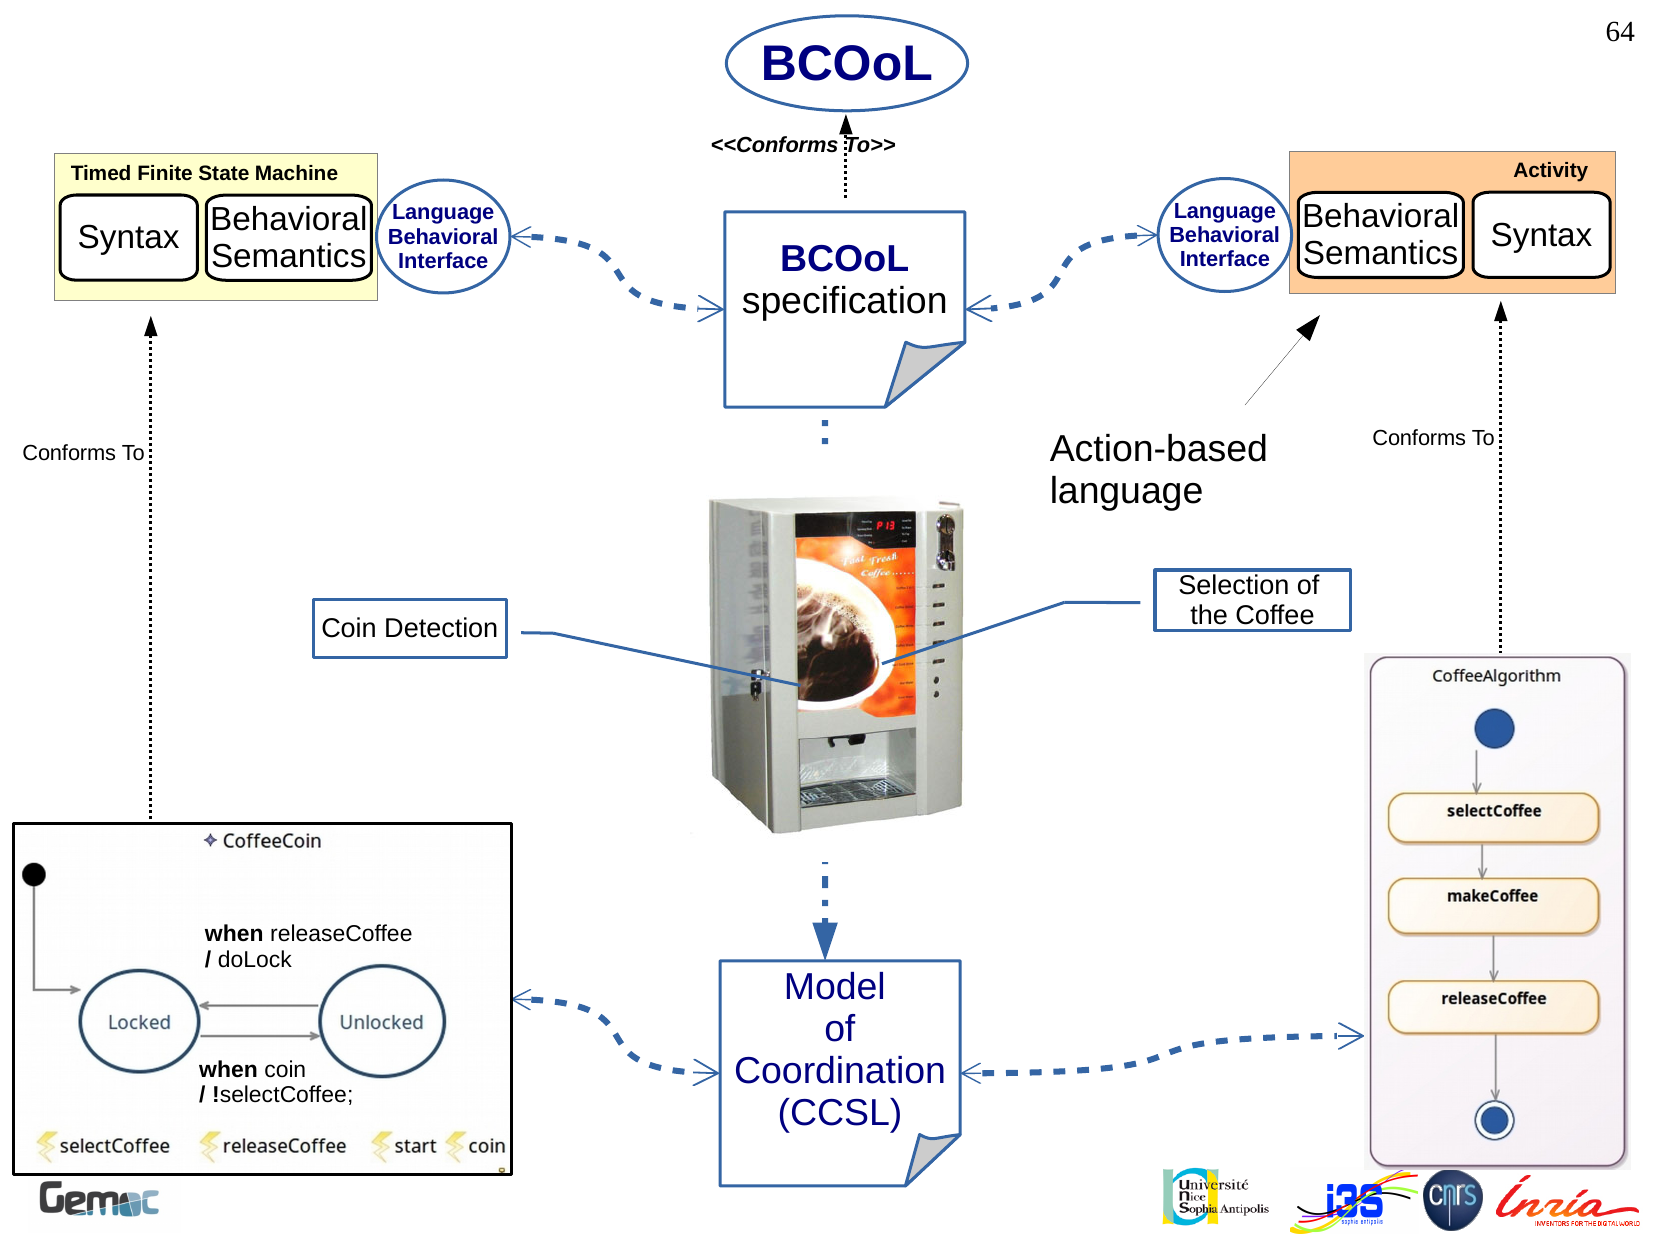

64
BCOoL
<<Conforms To>>
Activity
Timed Finite State Machine
Language
Behavioral
Interface
Language
Behavioral
Interface
Behavioral
Semantics
Syntax
Syntax
Behavioral
Semantics
BCOoL
specification
Conforms To
Conforms To
synthesizes
Action-based
language
Selection of
the Coffee
Coin Detection
when releaseCoffee
/ doLock
Model 2
Model 1
Model 1
Model
of
Coordination
(CCSL)
when coin
/ !selectCoffee;
Language 2
Language 2
Language 2
Language 2
Language 2
Language 2
 generates
 generates
 generates
 generates
 generates
 generates
Conforms to
Conforms to
Conforms to
Conforms to
Conforms to
Conforms to
System
Designer
System
Designer
System
Designer
System
Designer
System
Designer
System
Designer
defines
defines
defines
defines
defines
defines
Model 1
Model 2
Model 3
Model 1
Model 2
Model 3
Model 1
Model 2
Model 3
Model 1
Model 2
Model 3
Model 1
Model 2
Model 3
Model 1
Model 2
Model 3
 Coordination
/
Communication
 Coordination
/
Communication
 Coordination
/
Communication
 Coordination
/
Communication
 Coordination
/
Communication
 Coordination
/
Communication
Model A
Model B
Model B
Model A
Model B
Model B
Model A
Model B
Model B
Model A
Model B
Model B
Model A
Model B
Model B
Model A
Model B
Model B